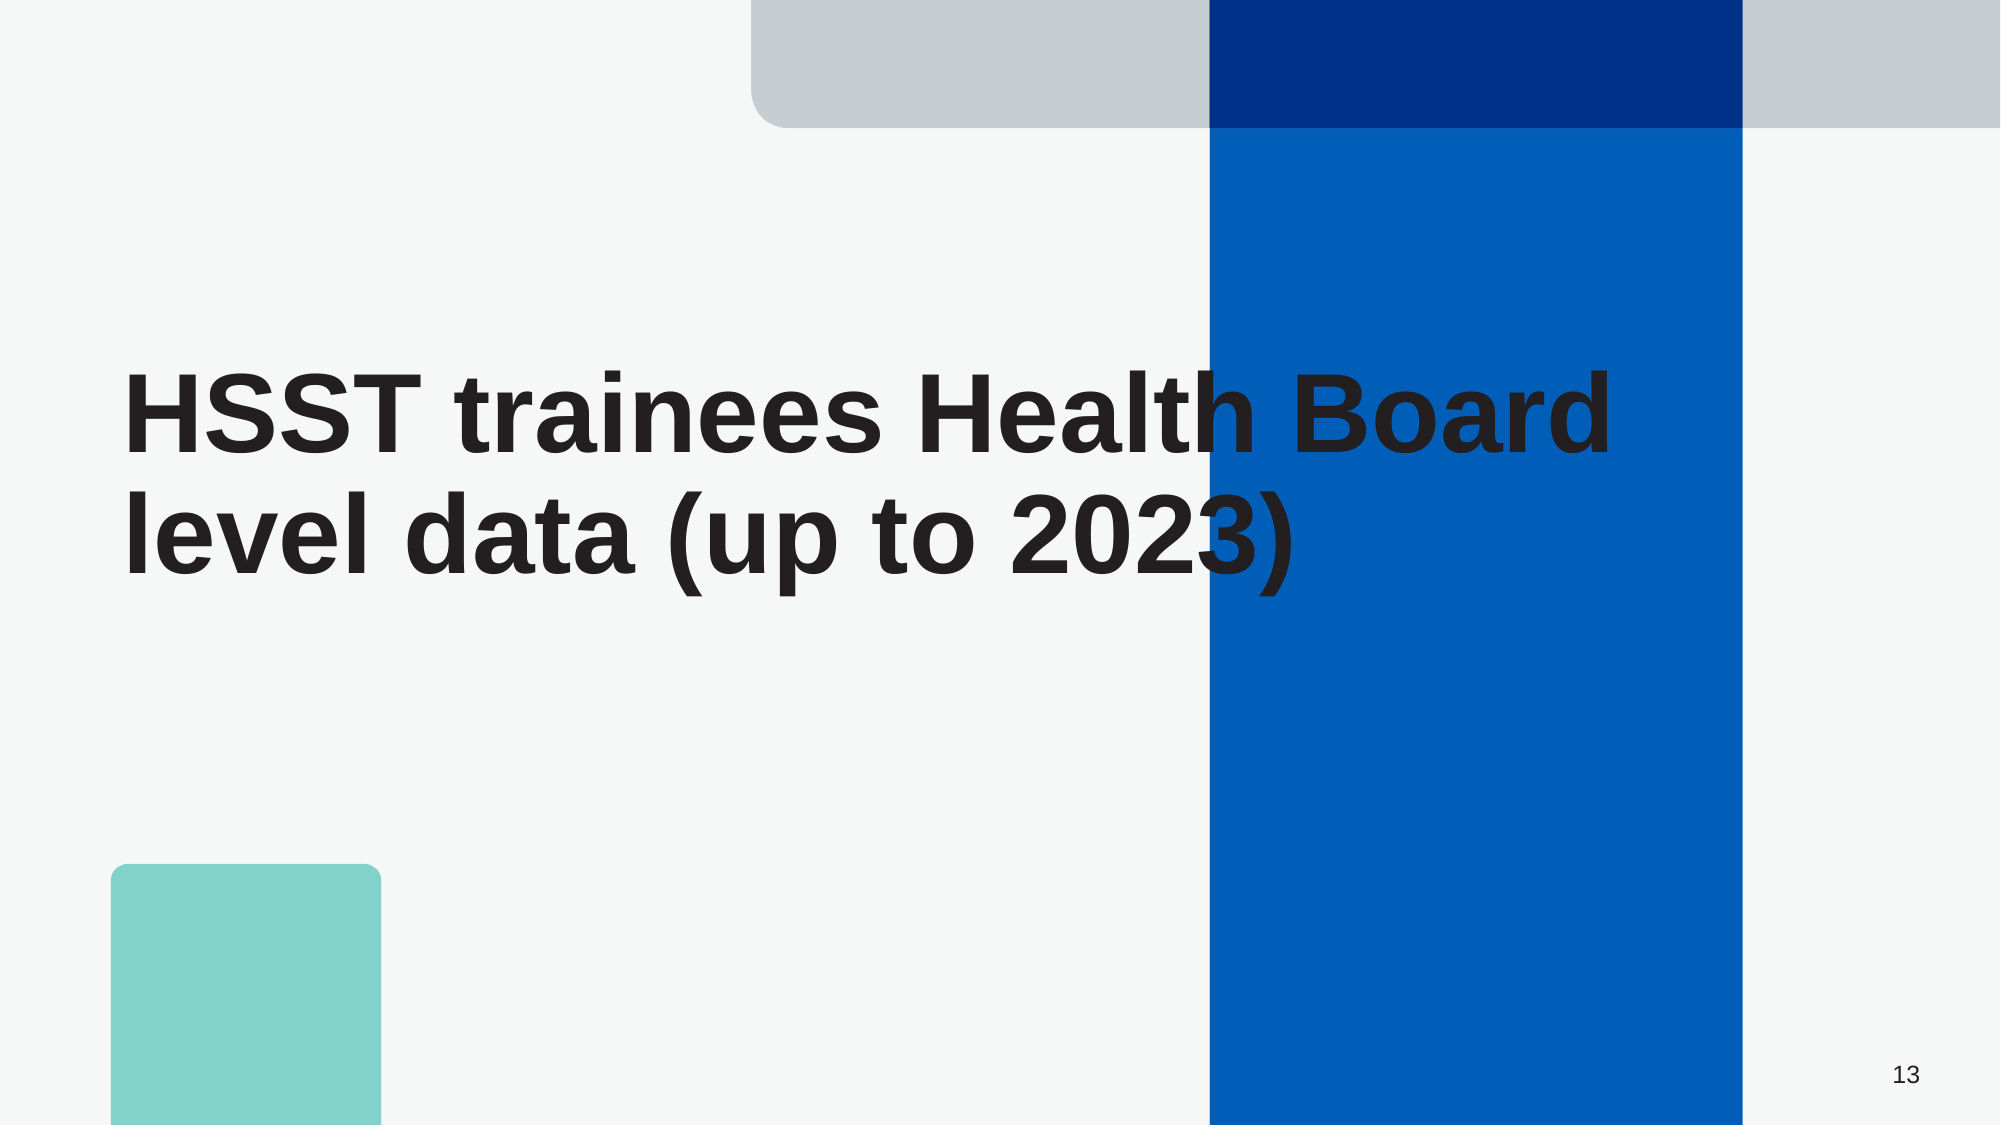

# HSST trainees Health Board level data (up to 2023)